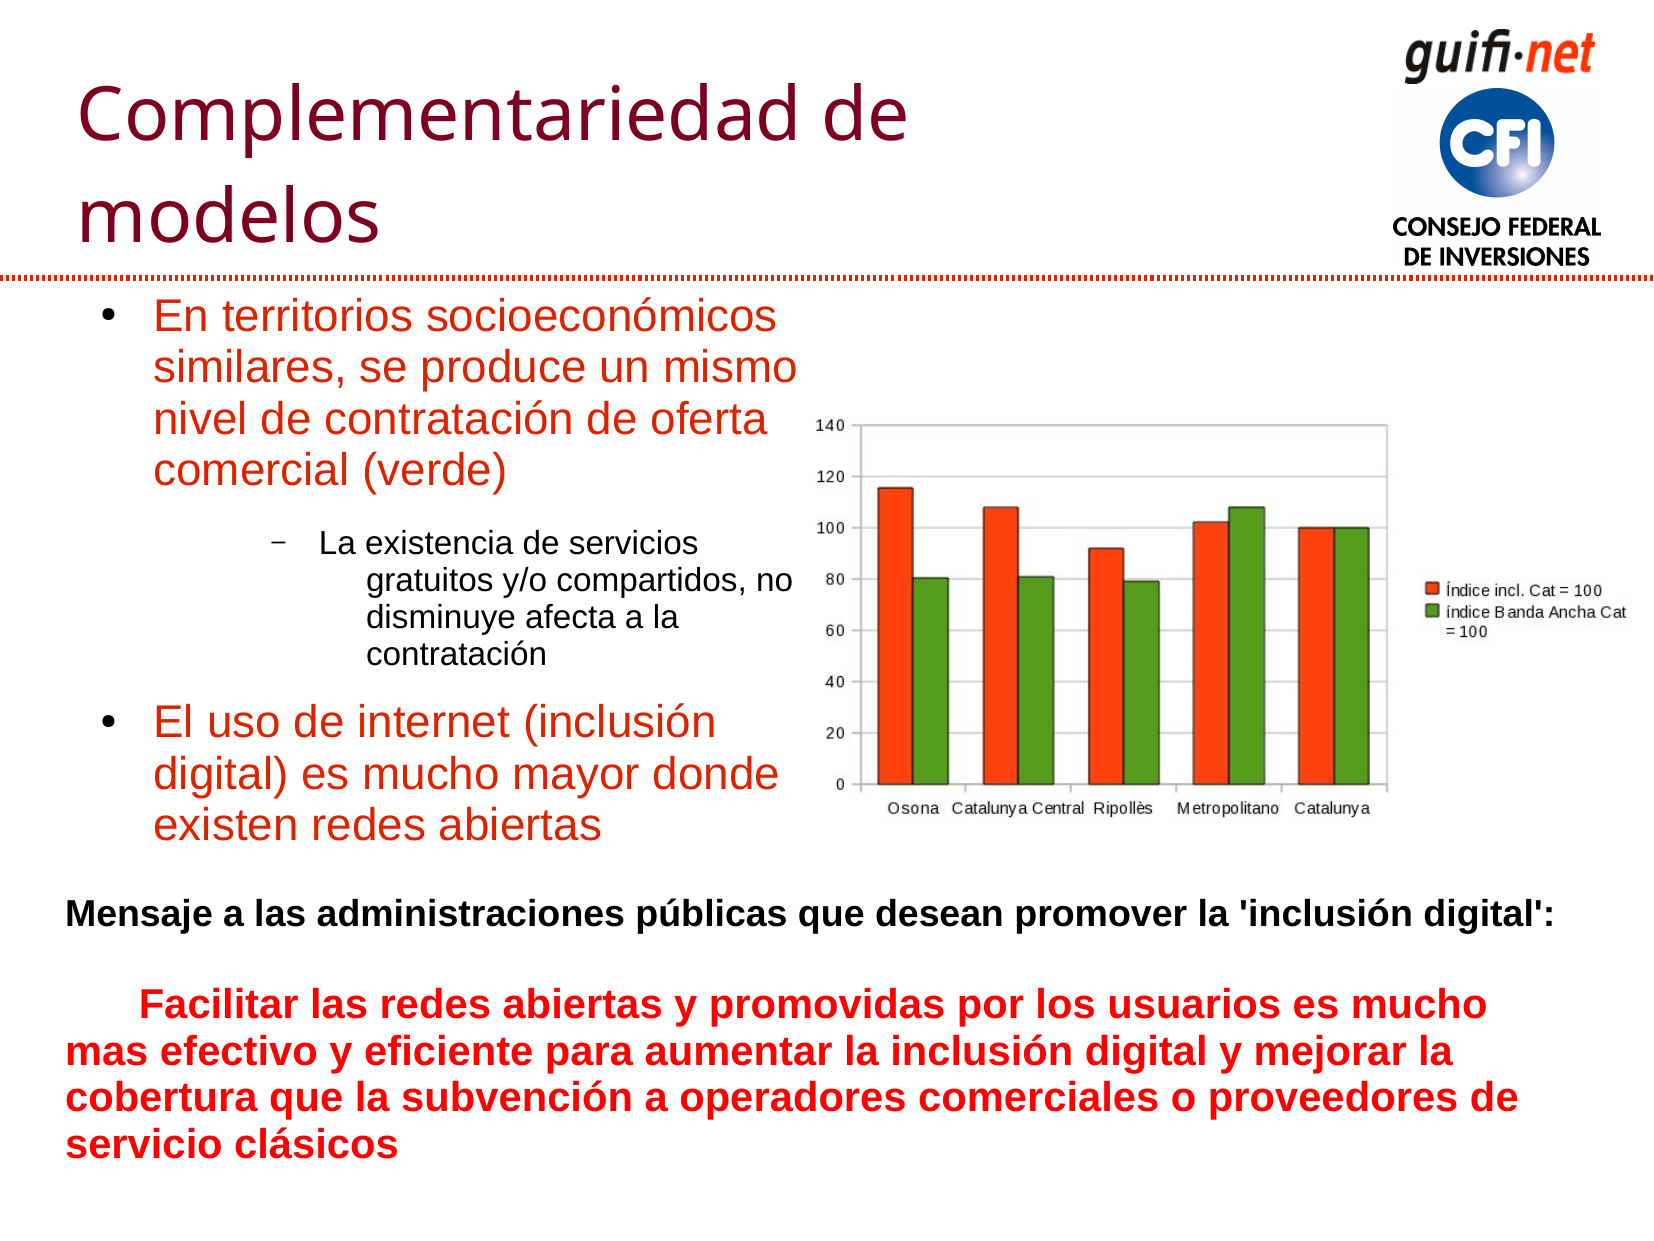

# Complementariedad de modelos
En territorios socioeconómicos similares, se produce un mismo nivel de contratación de oferta comercial (verde)
La existencia de servicios gratuitos y/o compartidos, no disminuye afecta a la contratación
El uso de internet (inclusión digital) es mucho mayor donde existen redes abiertas
Mensaje a las administraciones públicas que desean promover la 'inclusión digital':
	Facilitar las redes abiertas y promovidas por los usuarios es mucho mas efectivo y eficiente para aumentar la inclusión digital y mejorar la cobertura que la subvención a operadores comerciales o proveedores de servicio clásicos